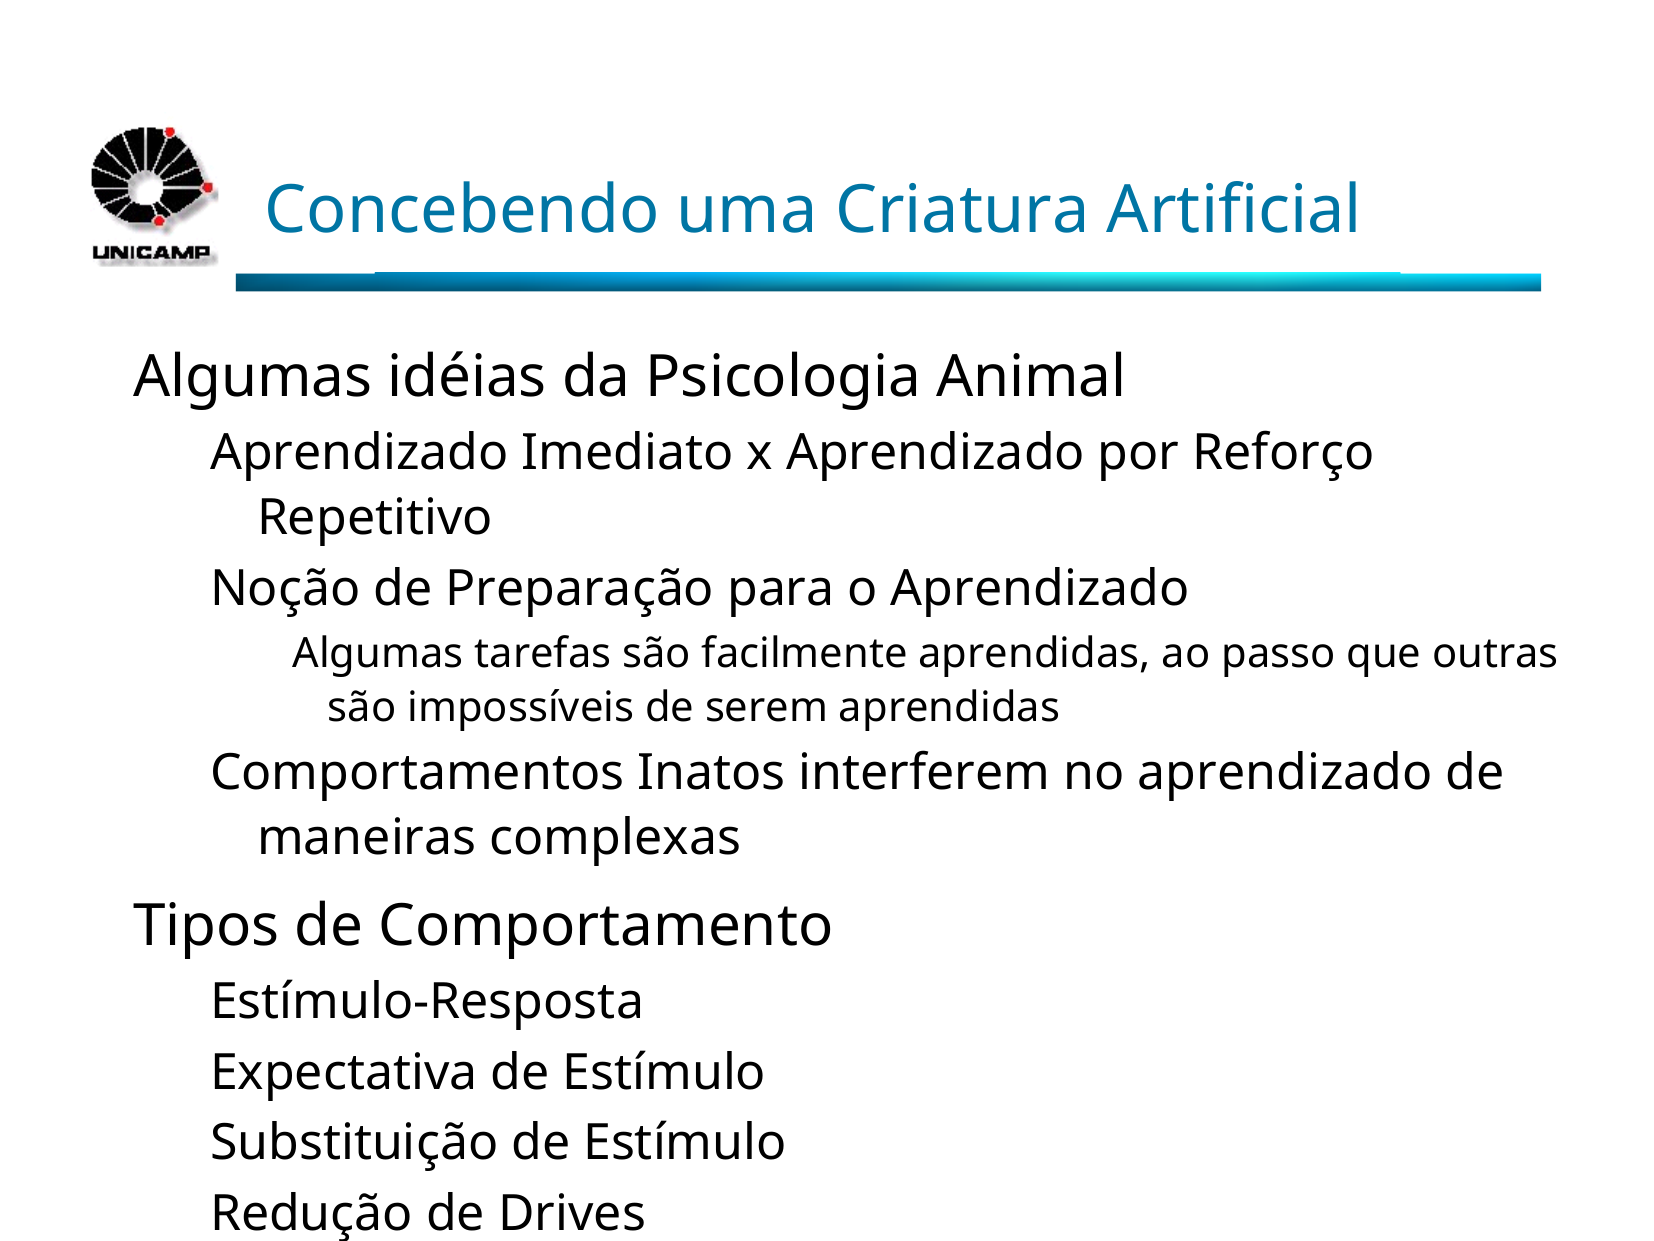

# Concebendo uma Criatura Artificial
Algumas idéias da Psicologia Animal
Aprendizado Imediato x Aprendizado por Reforço Repetitivo
Noção de Preparação para o Aprendizado
Algumas tarefas são facilmente aprendidas, ao passo que outras são impossíveis de serem aprendidas
Comportamentos Inatos interferem no aprendizado de maneiras complexas
Tipos de Comportamento
Estímulo-Resposta
Expectativa de Estímulo
Substituição de Estímulo
Redução de Drives